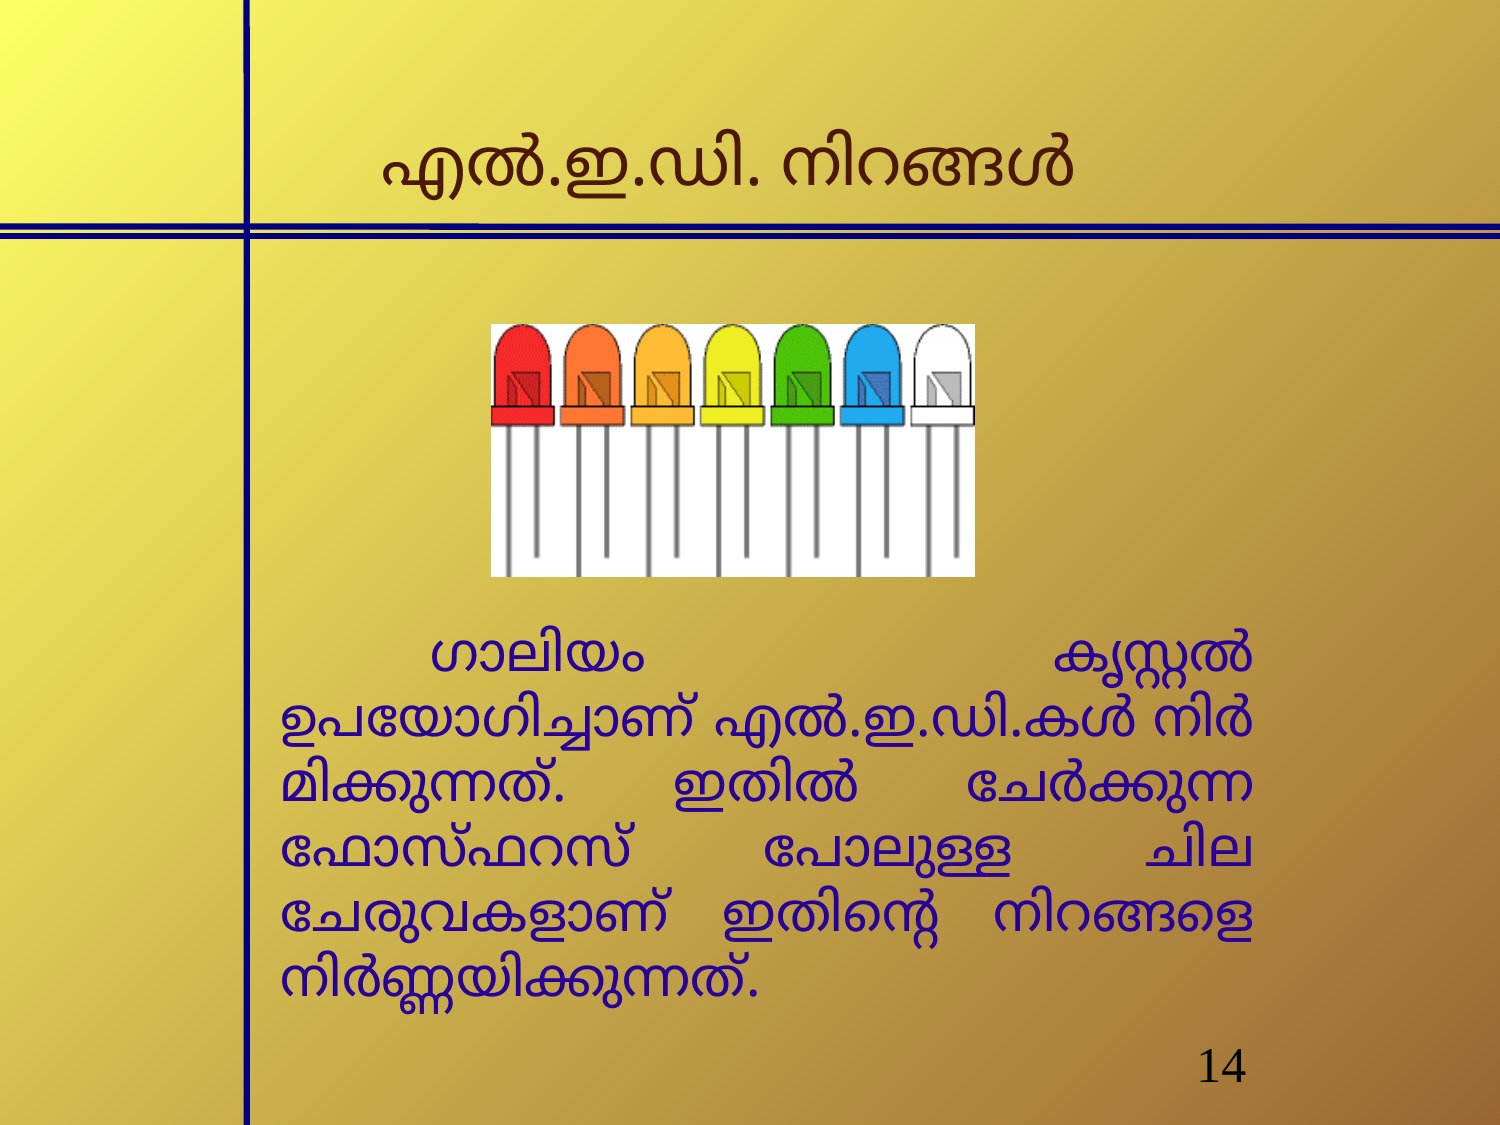

# എല്‍.ഇ.ഡി. നിറങ്ങള്‍
	ഗാലിയം കൃസ്റ്റല്‍ ഉപയോഗിച്ചാണ് എല്‍.ഇ.ഡി.കള്‍ നിര്‍മിക്കുന്നത്. ഇതില്‍ ചേര്‍ക്കുന്ന ഫോസ്‌ഫറസ് പോലുള്ള ചില ചേരുവകളാണ് ഇതിന്റെ നിറങ്ങളെ നിര്‍ണ്ണയിക്കുന്നത്.
14